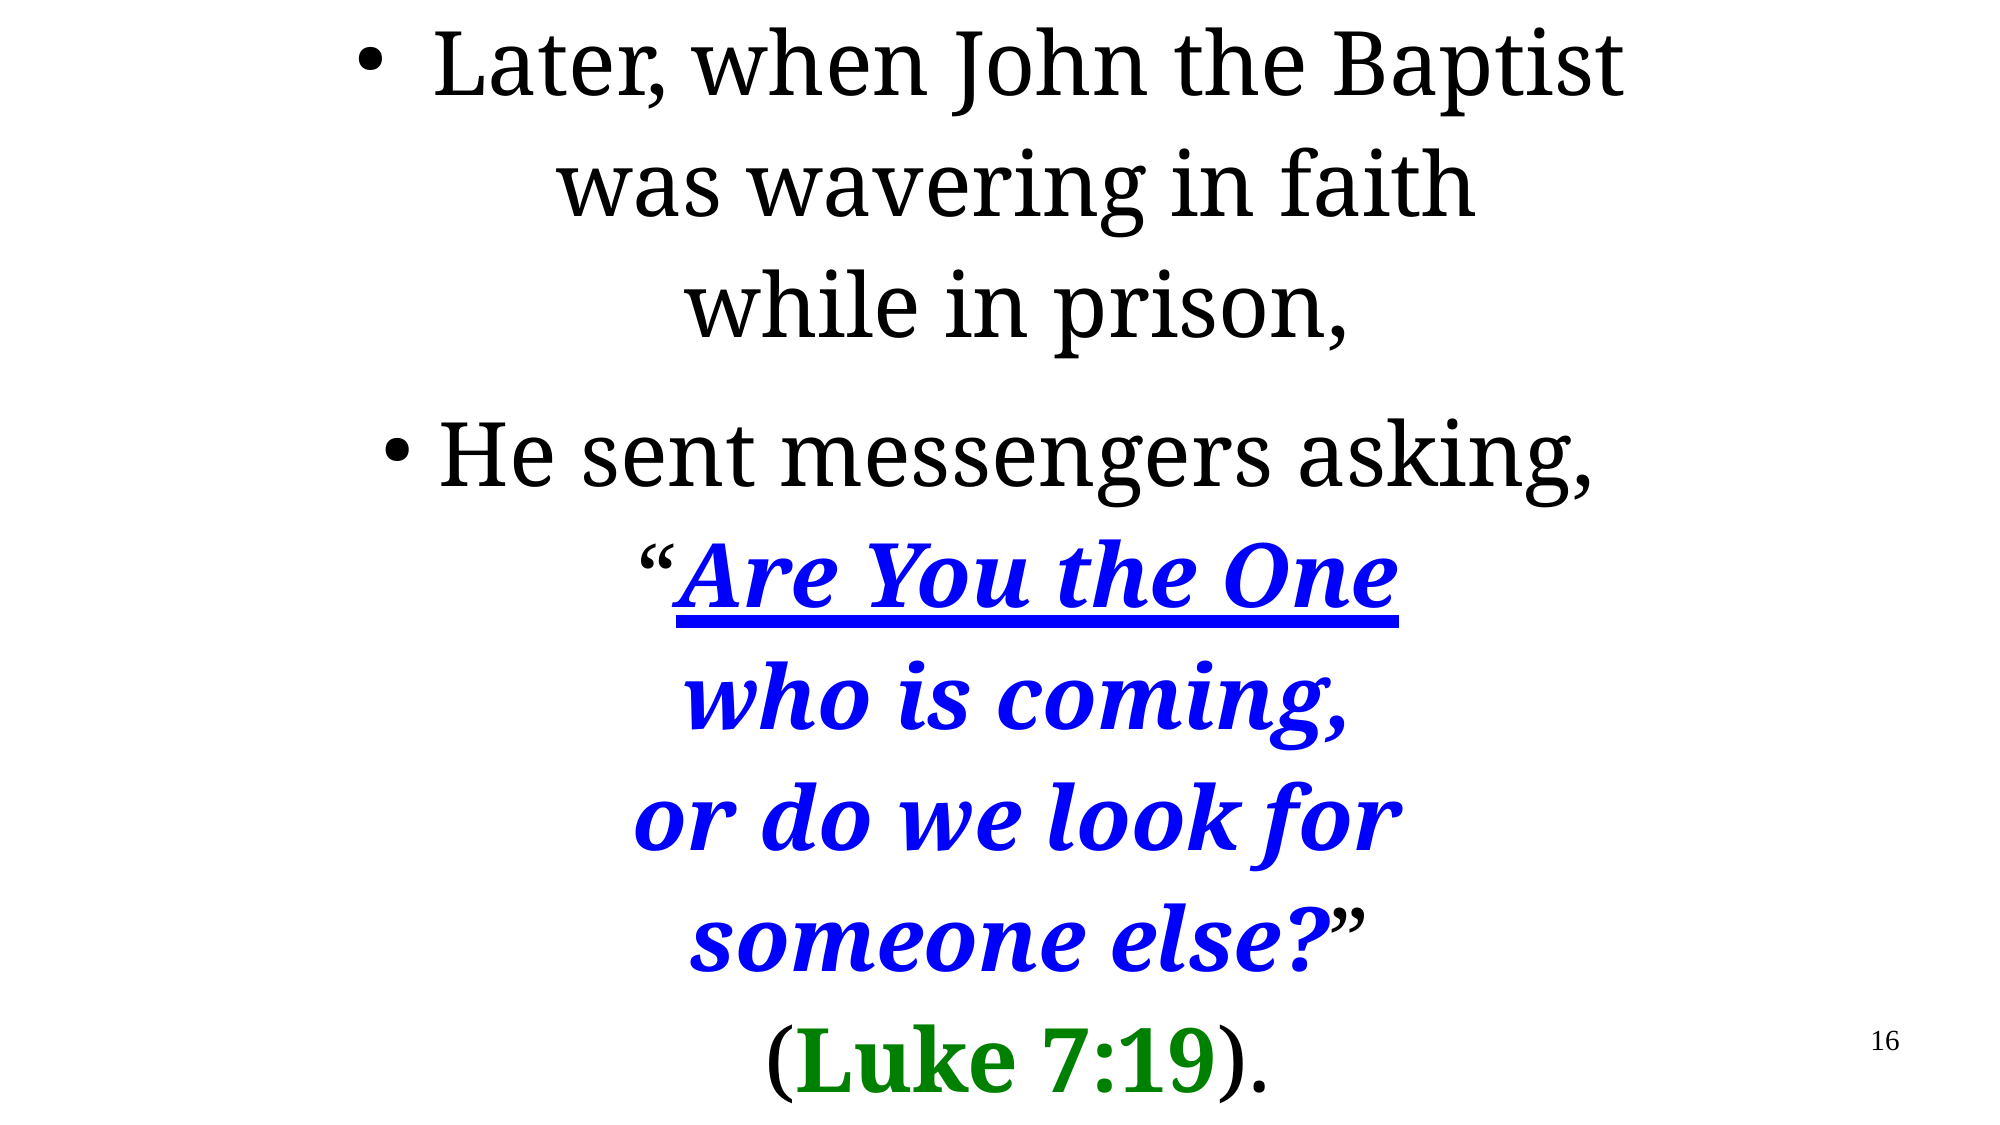

# Later, when John the Baptist was wavering in faith while in prison,
He sent messengers asking,
“Are You the One
who is coming,
or do we look for
someone else?”
 (Luke 7:19).
16